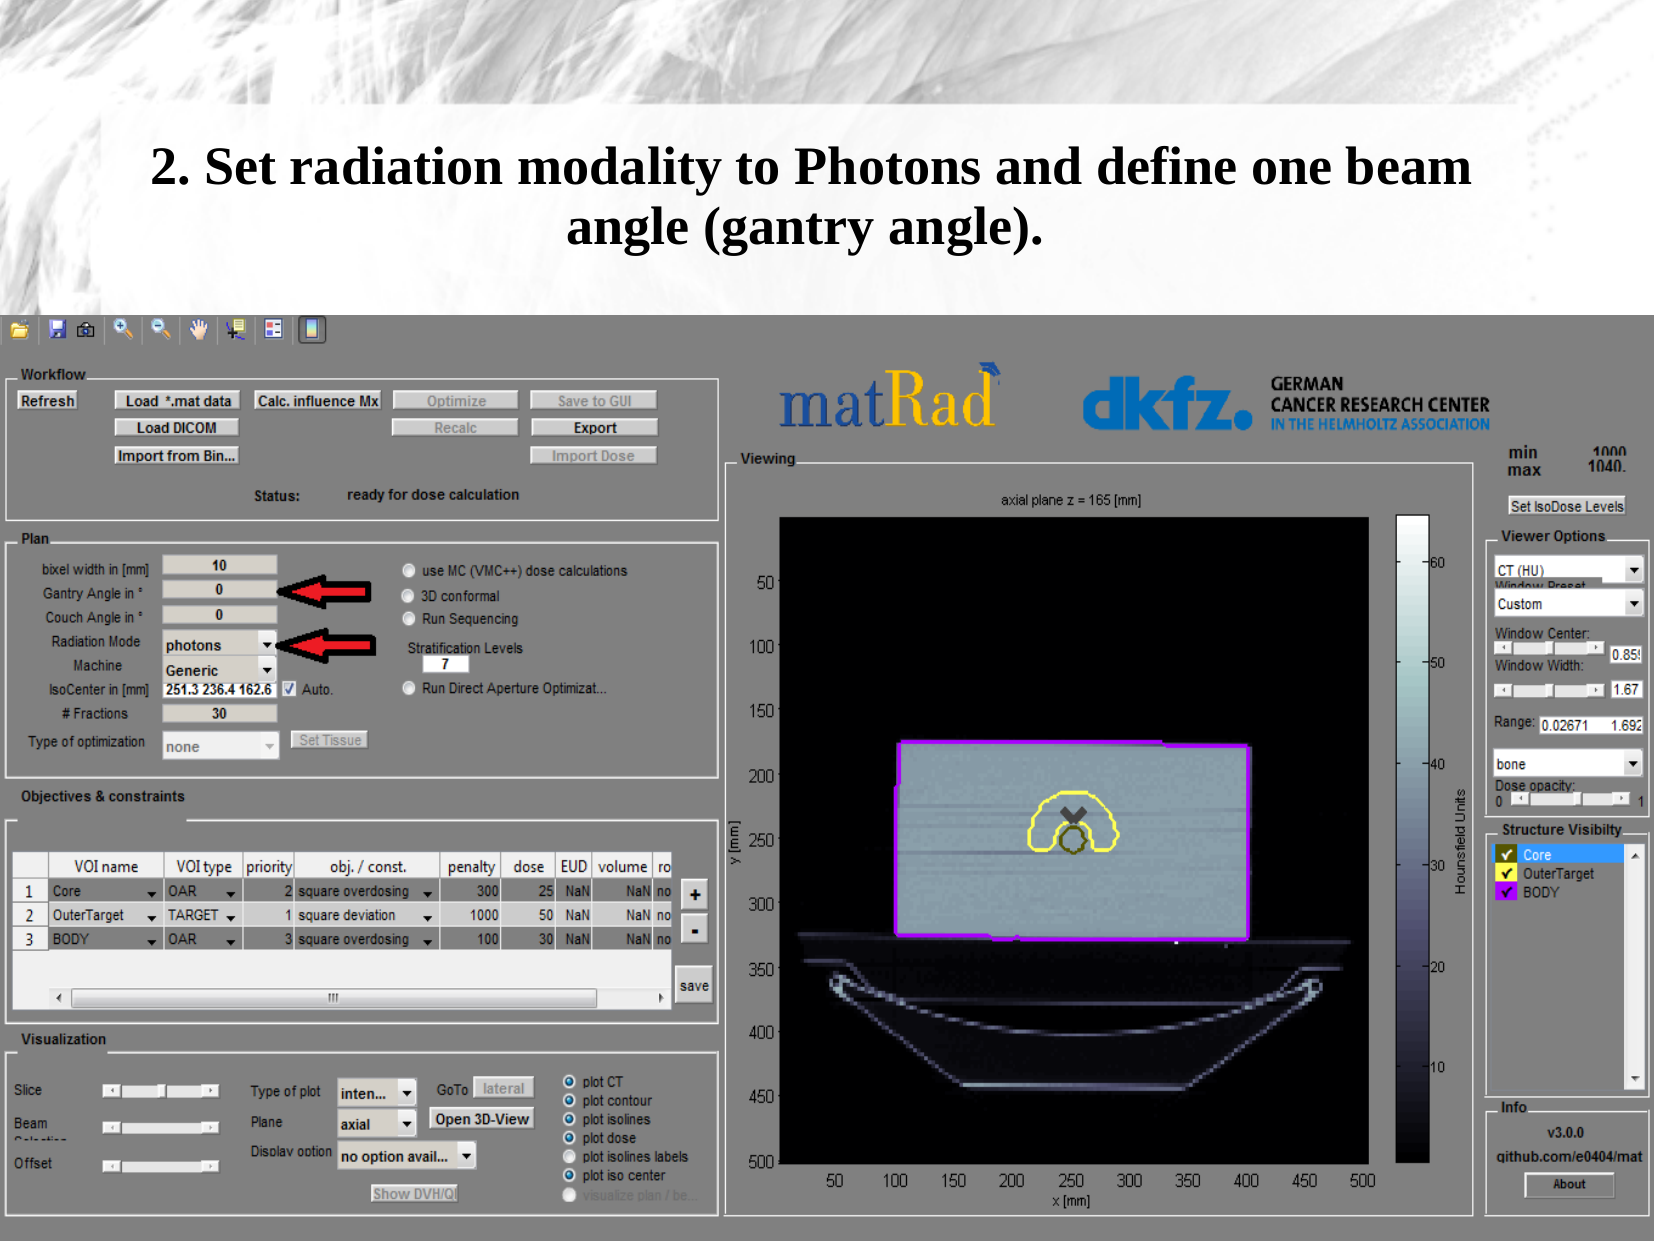

# 2. Set radiation modality to Photons and define one beam angle (gantry angle).